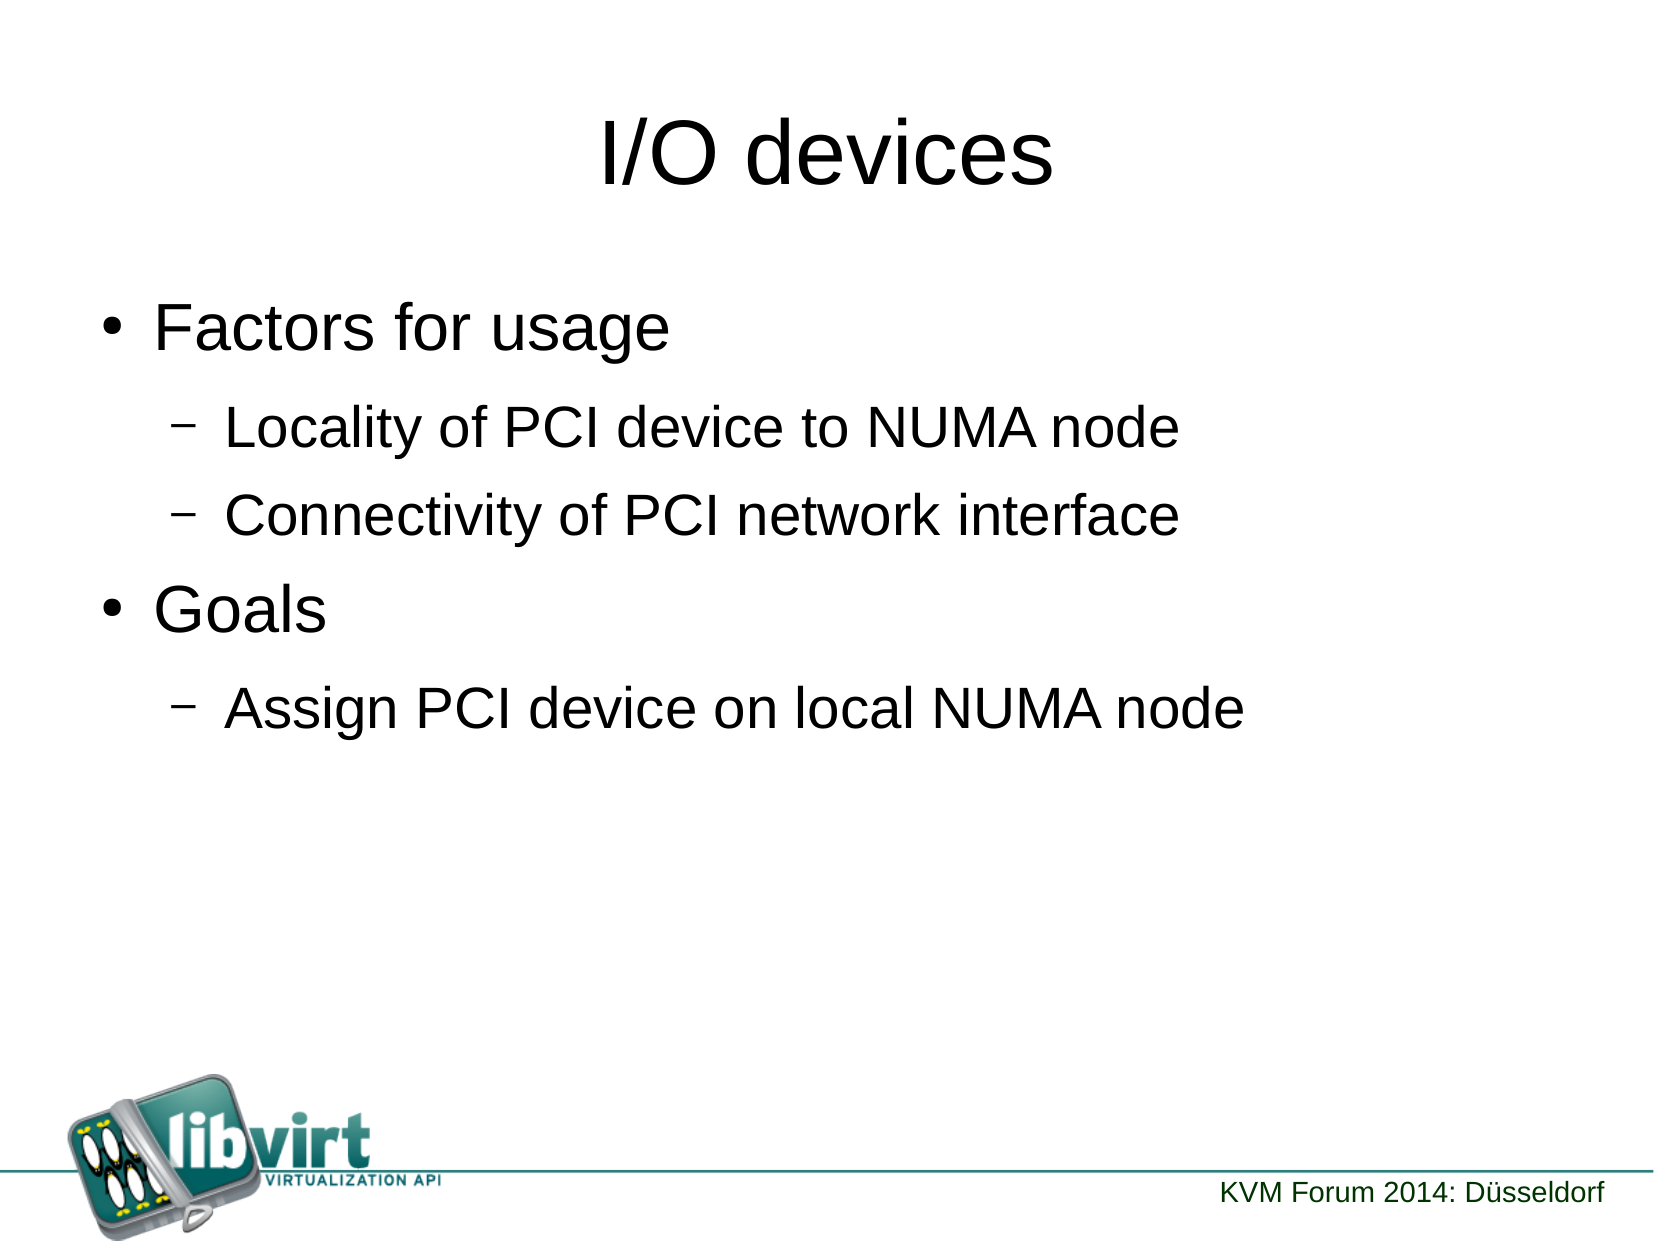

# I/O devices
Factors for usage
Locality of PCI device to NUMA node
Connectivity of PCI network interface
Goals
Assign PCI device on local NUMA node